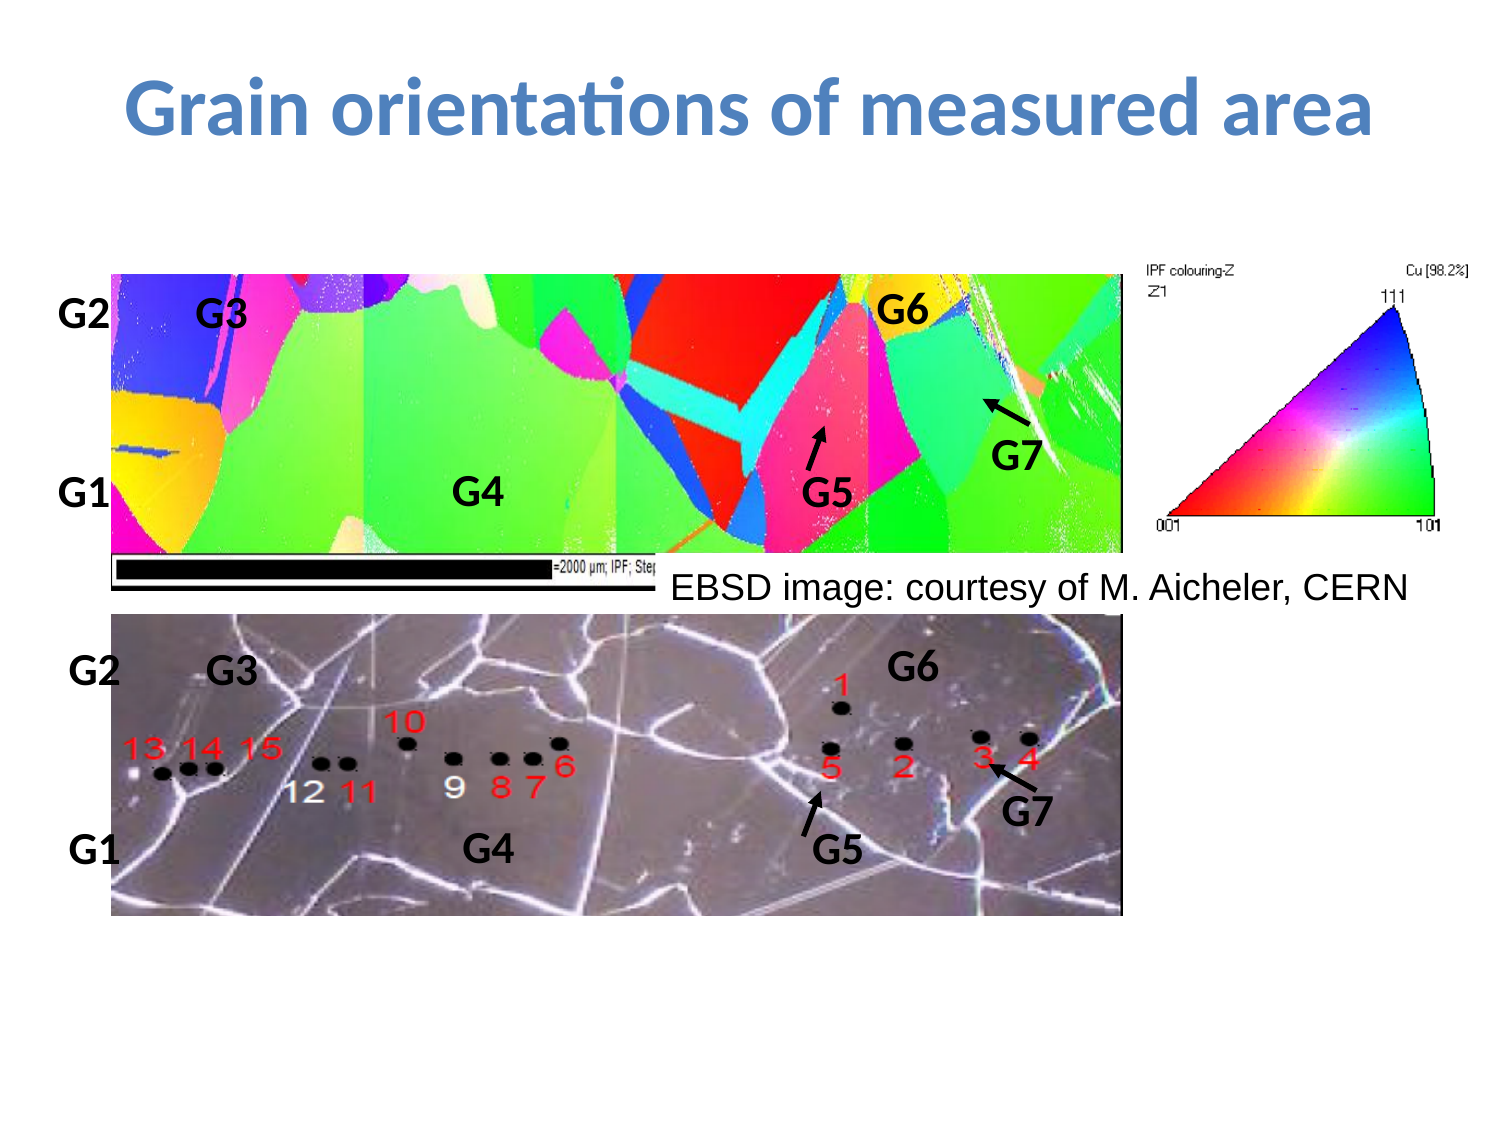

Grain orientations of measured area
G6
G3
G2
G7
G4
G1
G5
EBSD image: courtesy of M. Aicheler, CERN
G6
G3
G2
G7
G4
G1
G5